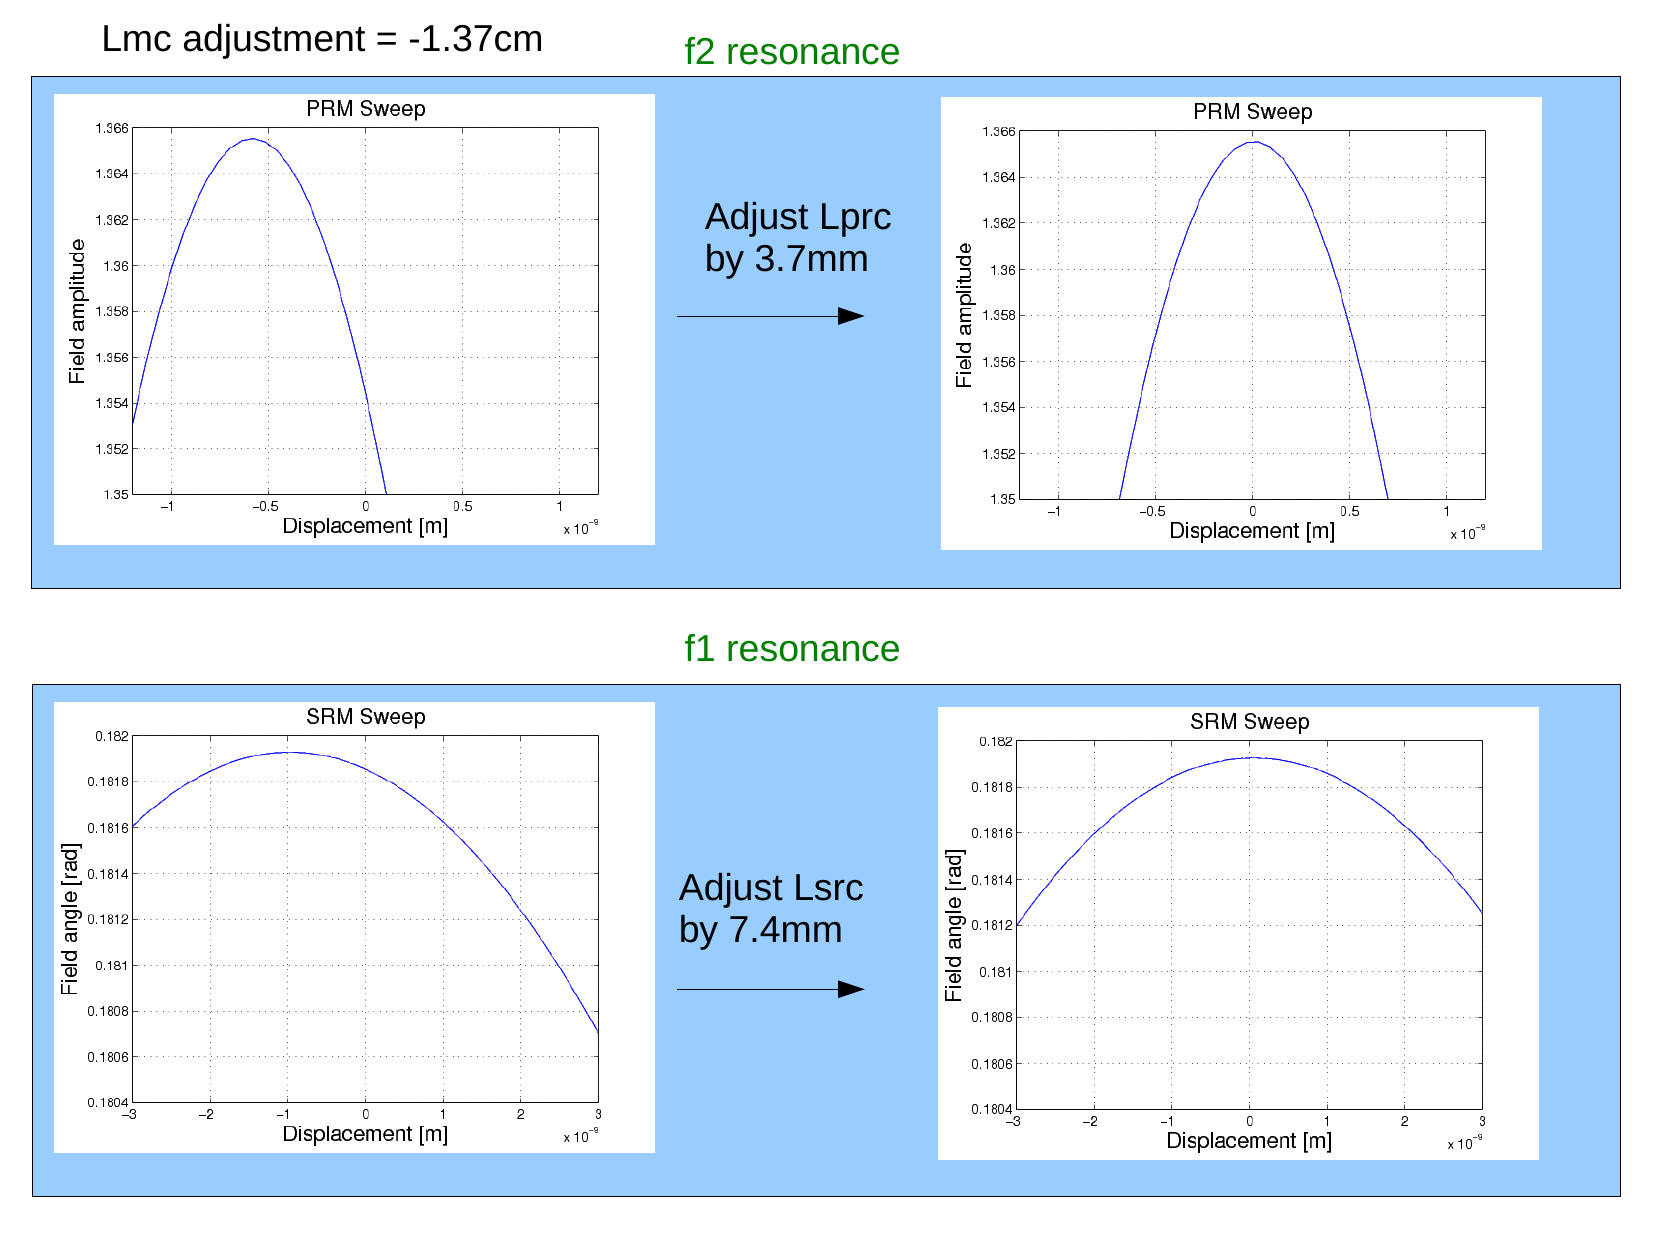

Lmc adjustment = -1.37cm
f2 resonance
Adjust Lprc
by 3.7mm
f1 resonance
Adjust Lsrc
by 7.4mm